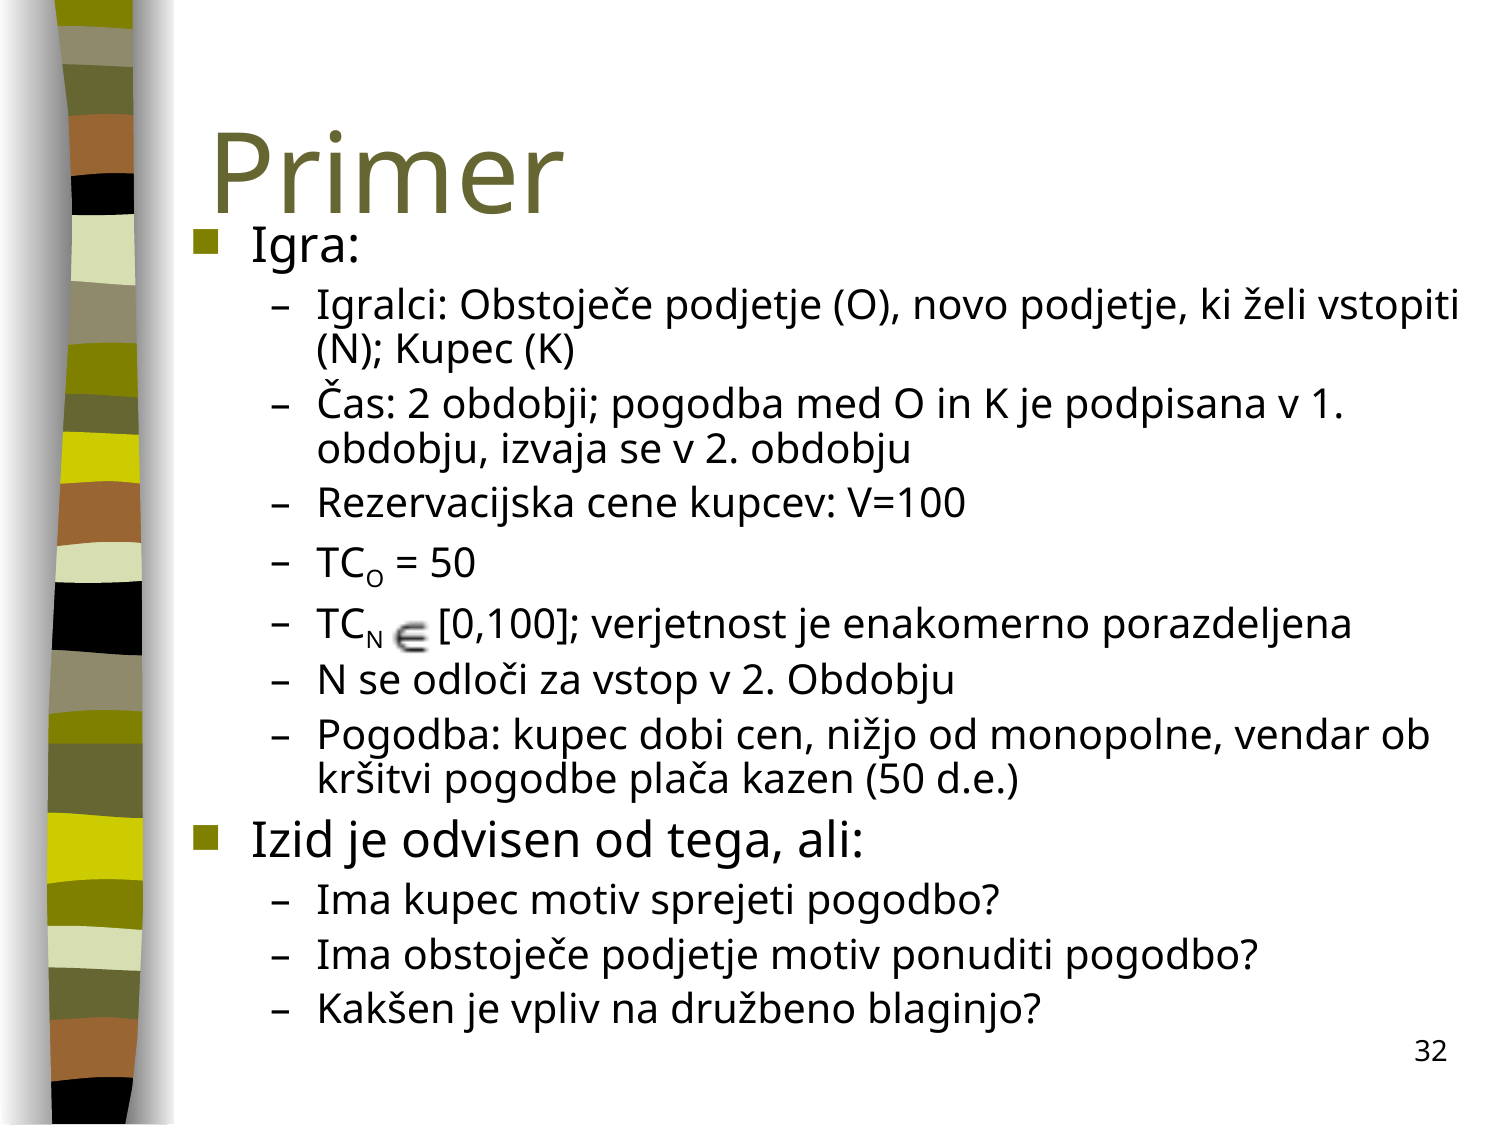

# Primer
Igra:
Igralci: Obstoječe podjetje (O), novo podjetje, ki želi vstopiti (N); Kupec (K)
Čas: 2 obdobji; pogodba med O in K je podpisana v 1. obdobju, izvaja se v 2. obdobju
Rezervacijska cene kupcev: V=100
TCO = 50
TCN [0,100]; verjetnost je enakomerno porazdeljena
N se odloči za vstop v 2. Obdobju
Pogodba: kupec dobi cen, nižjo od monopolne, vendar ob kršitvi pogodbe plača kazen (50 d.e.)
Izid je odvisen od tega, ali:
Ima kupec motiv sprejeti pogodbo?
Ima obstoječe podjetje motiv ponuditi pogodbo?
Kakšen je vpliv na družbeno blaginjo?